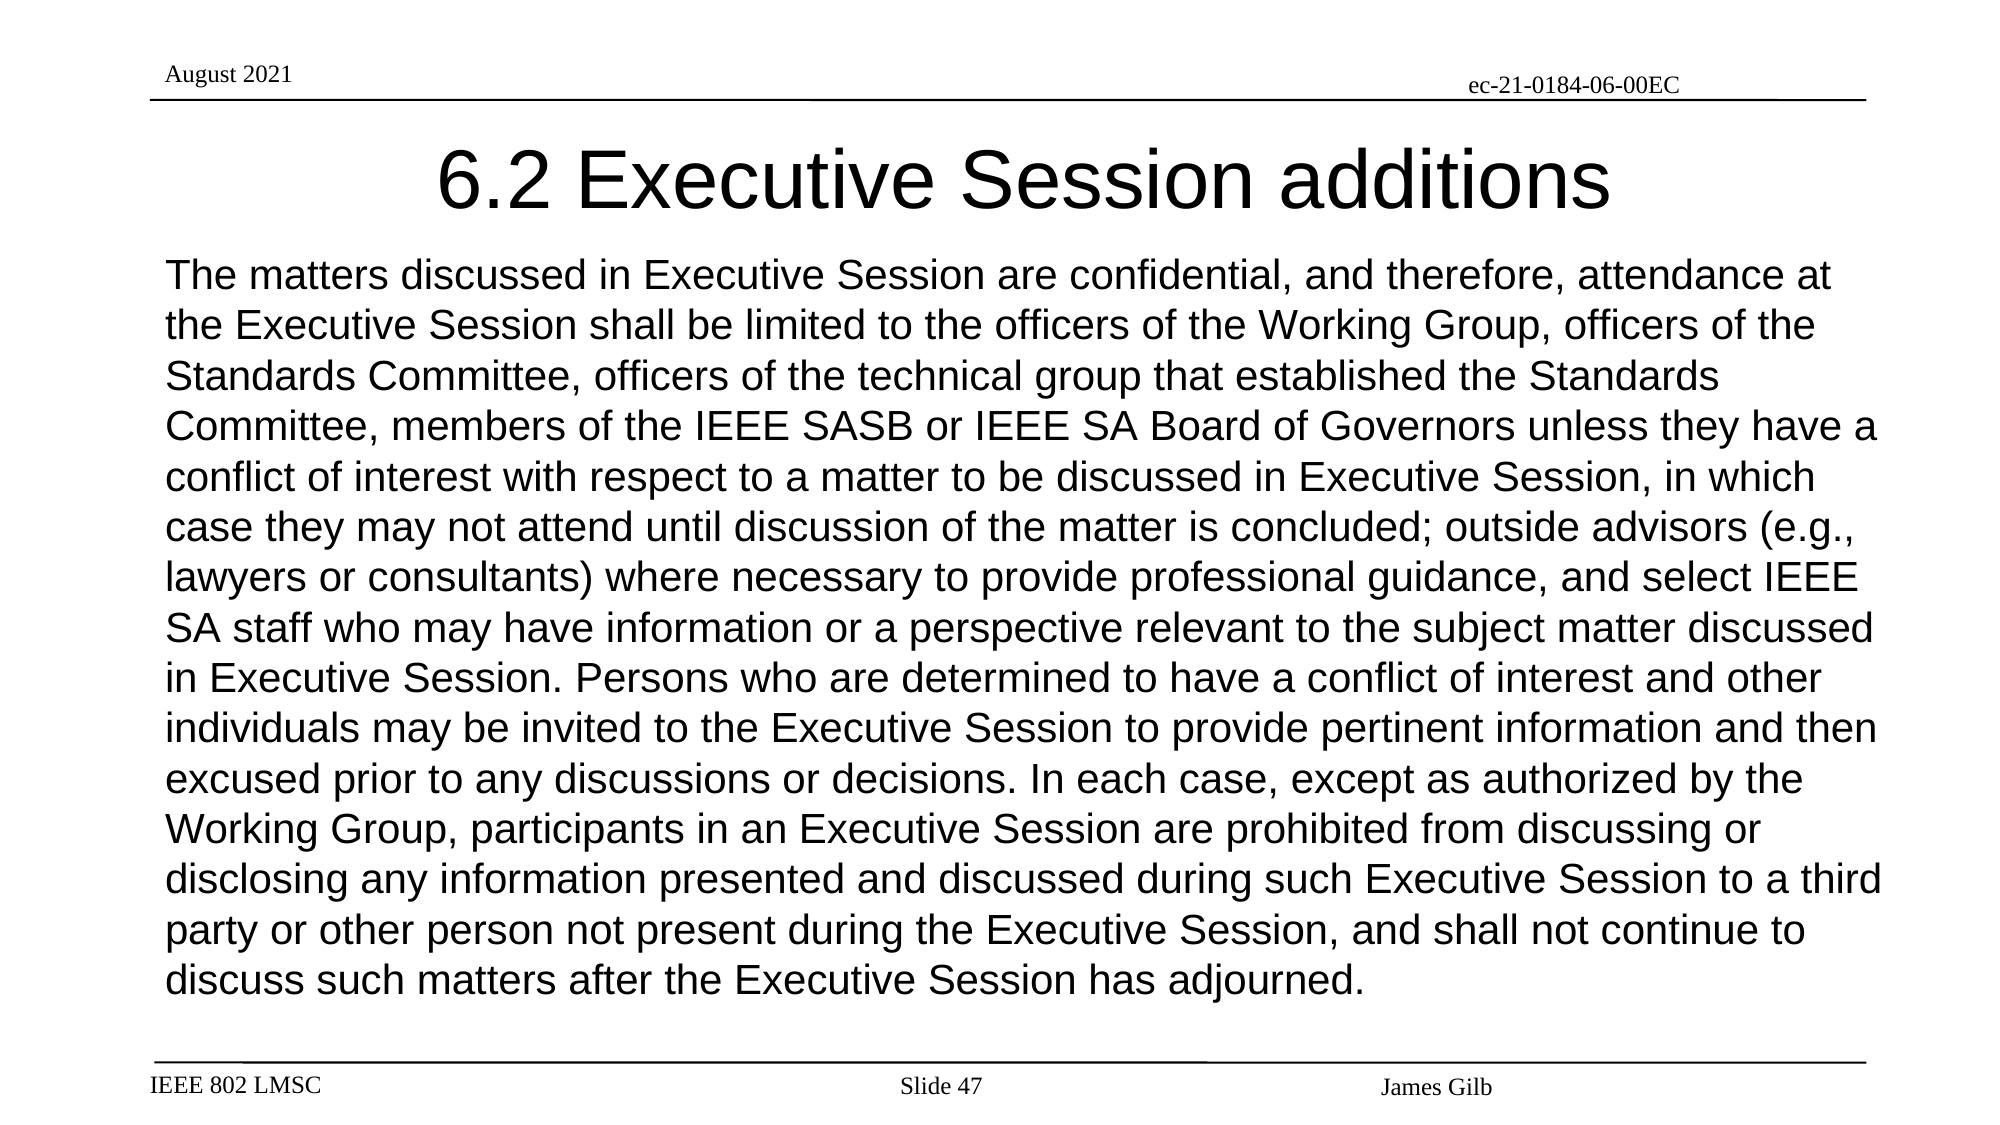

# 6.2 Executive Session additions
The matters discussed in Executive Session are confidential, and therefore, attendance at the Executive Session shall be limited to the officers of the Working Group, officers of the Standards Committee, officers of the technical group that established the Standards Committee, members of the IEEE SASB or IEEE SA Board of Governors unless they have a conflict of interest with respect to a matter to be discussed in Executive Session, in which case they may not attend until discussion of the matter is concluded; outside advisors (e.g., lawyers or consultants) where necessary to provide professional guidance, and select IEEE SA staff who may have information or a perspective relevant to the subject matter discussed in Executive Session. Persons who are determined to have a conflict of interest and other individuals may be invited to the Executive Session to provide pertinent information and then excused prior to any discussions or decisions. In each case, except as authorized by the Working Group, participants in an Executive Session are prohibited from discussing or disclosing any information presented and discussed during such Executive Session to a third party or other person not present during the Executive Session, and shall not continue to discuss such matters after the Executive Session has adjourned.
Slide 46